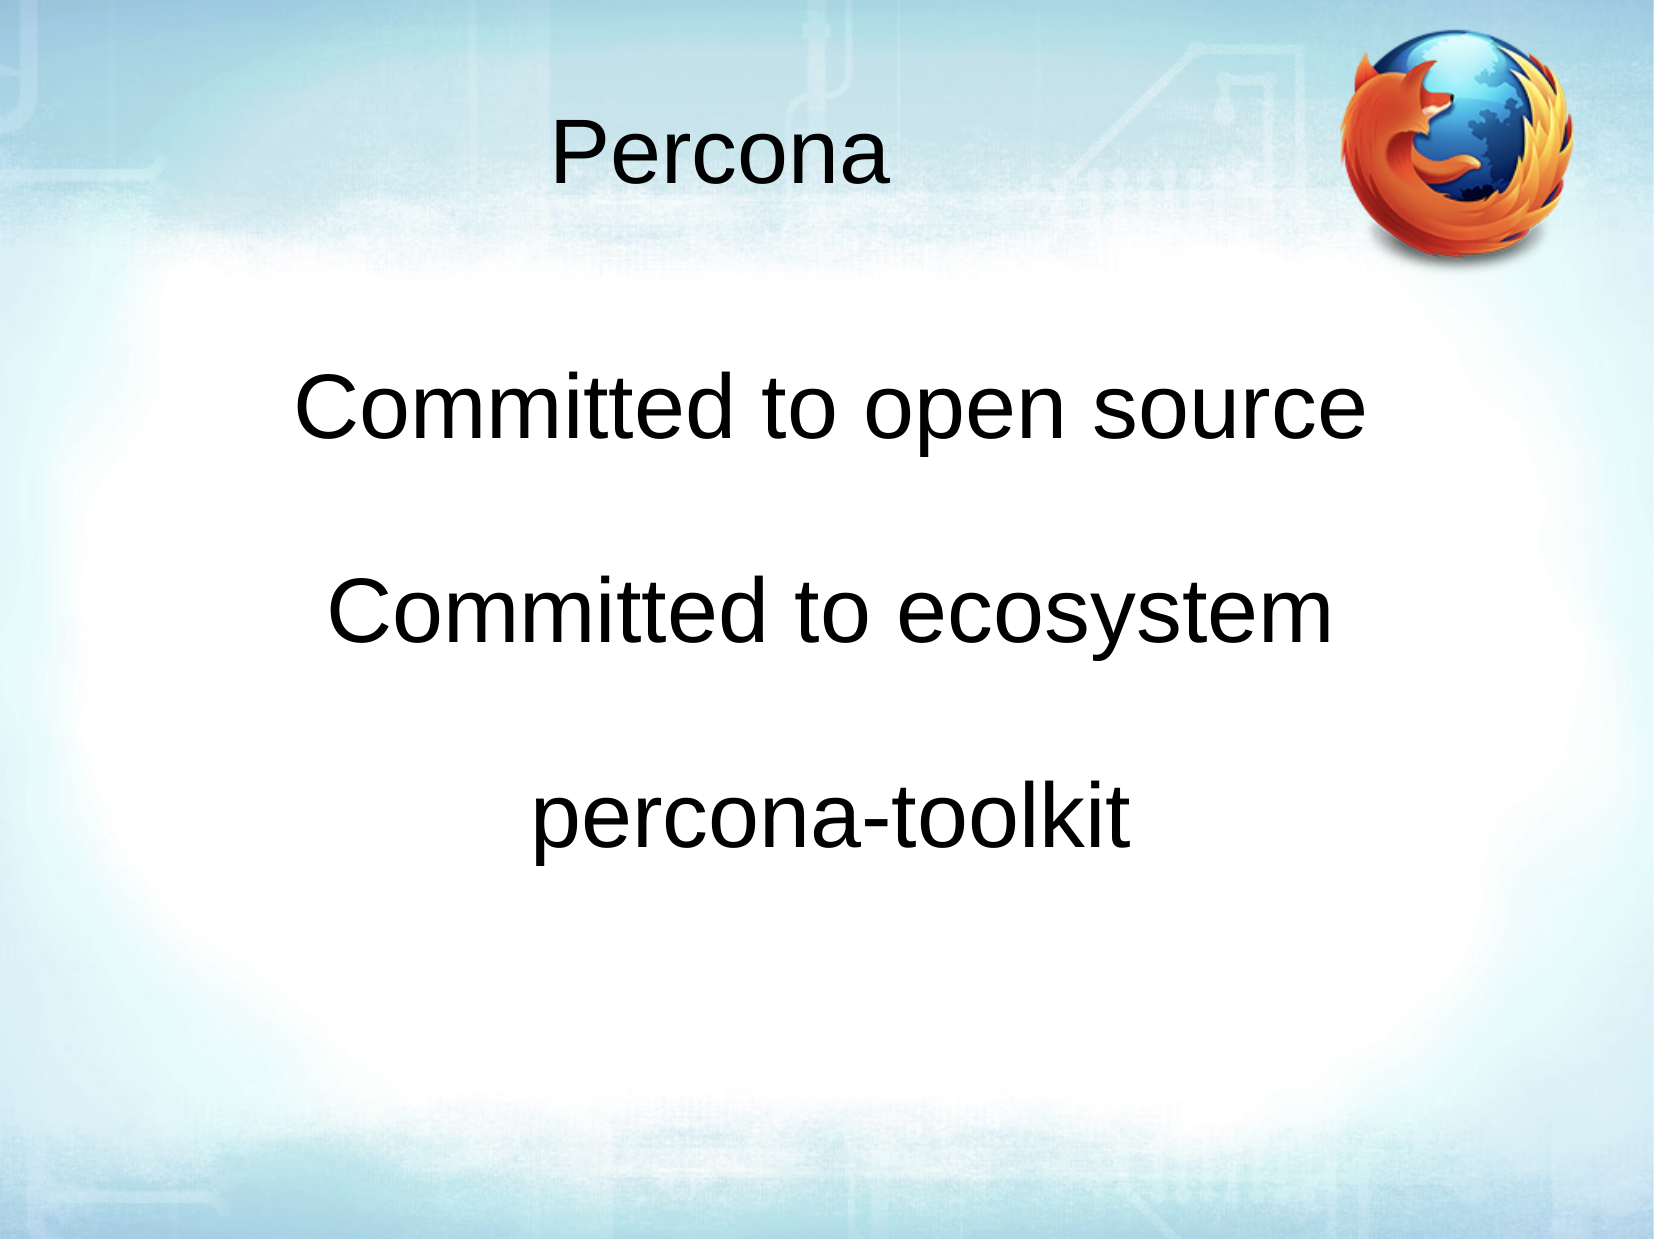

# Percona
Committed to open source
Committed to ecosystem
percona-toolkit